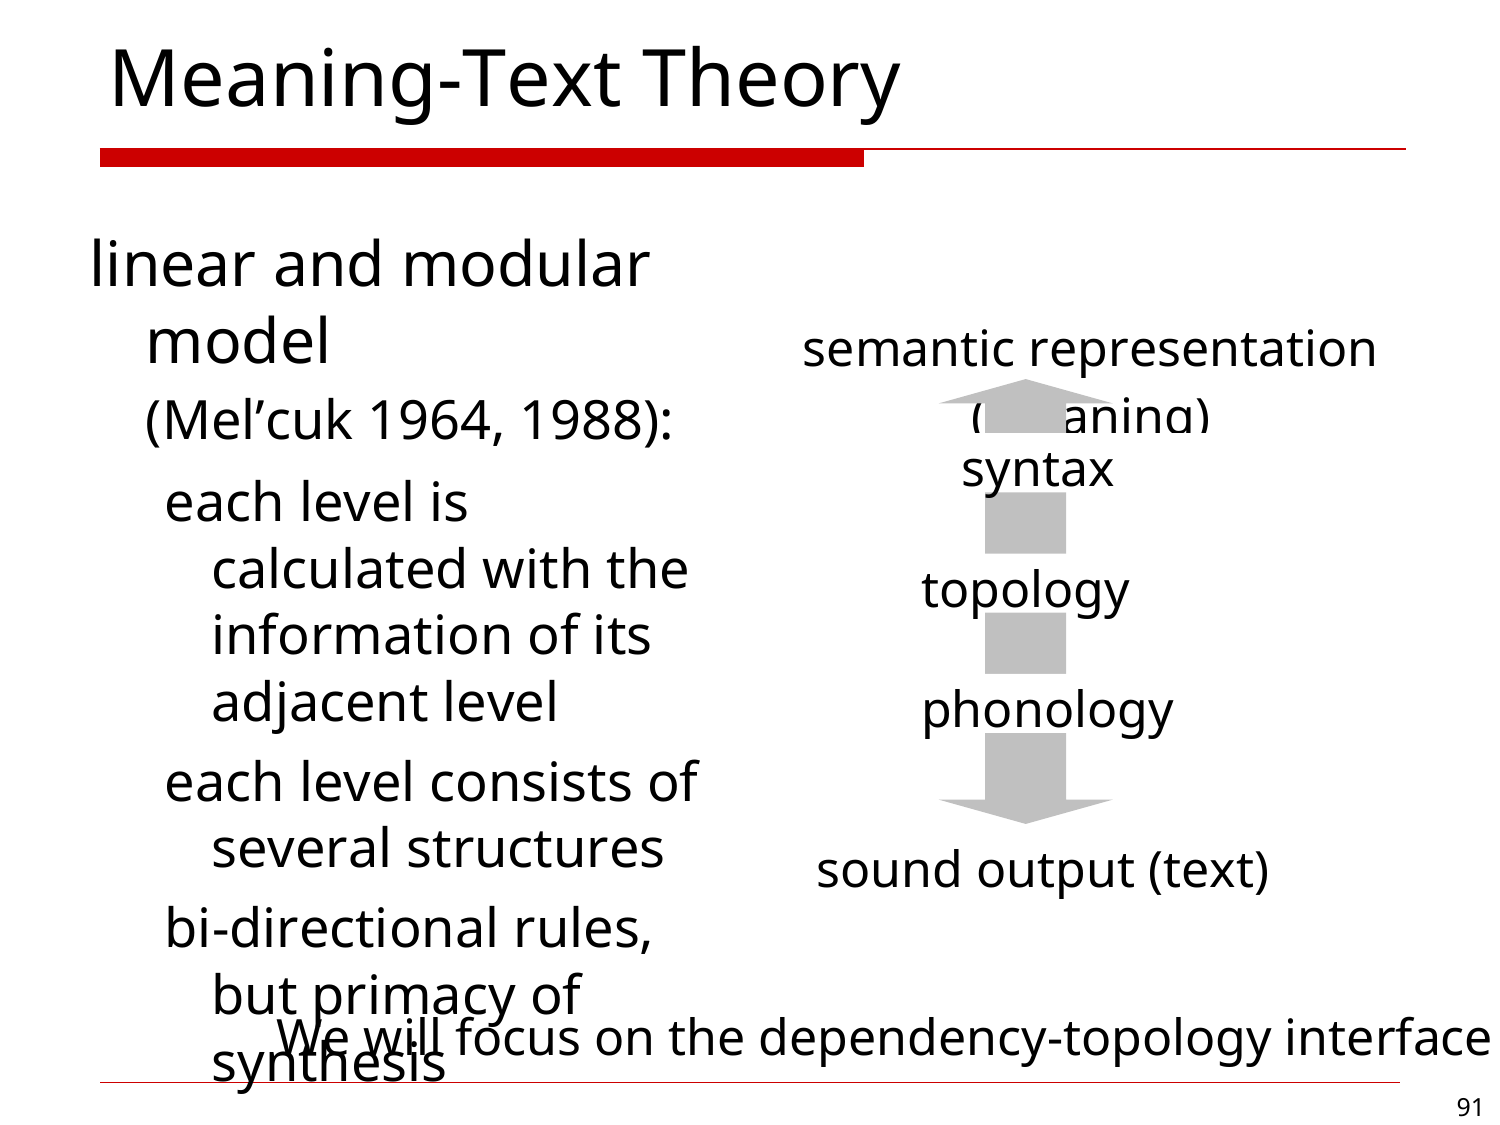

# Meaning-Text Theory
linear and modular model
(Mel’cuk 1964, 1988):
each level is calculated with the information of its adjacent level
each level consists of several structures
bi-directional rules, but primacy of synthesis
semantic representation (meaning)
 syntax
topology
phonology
sound output (text)
We will focus on the dependency-topology interface
91